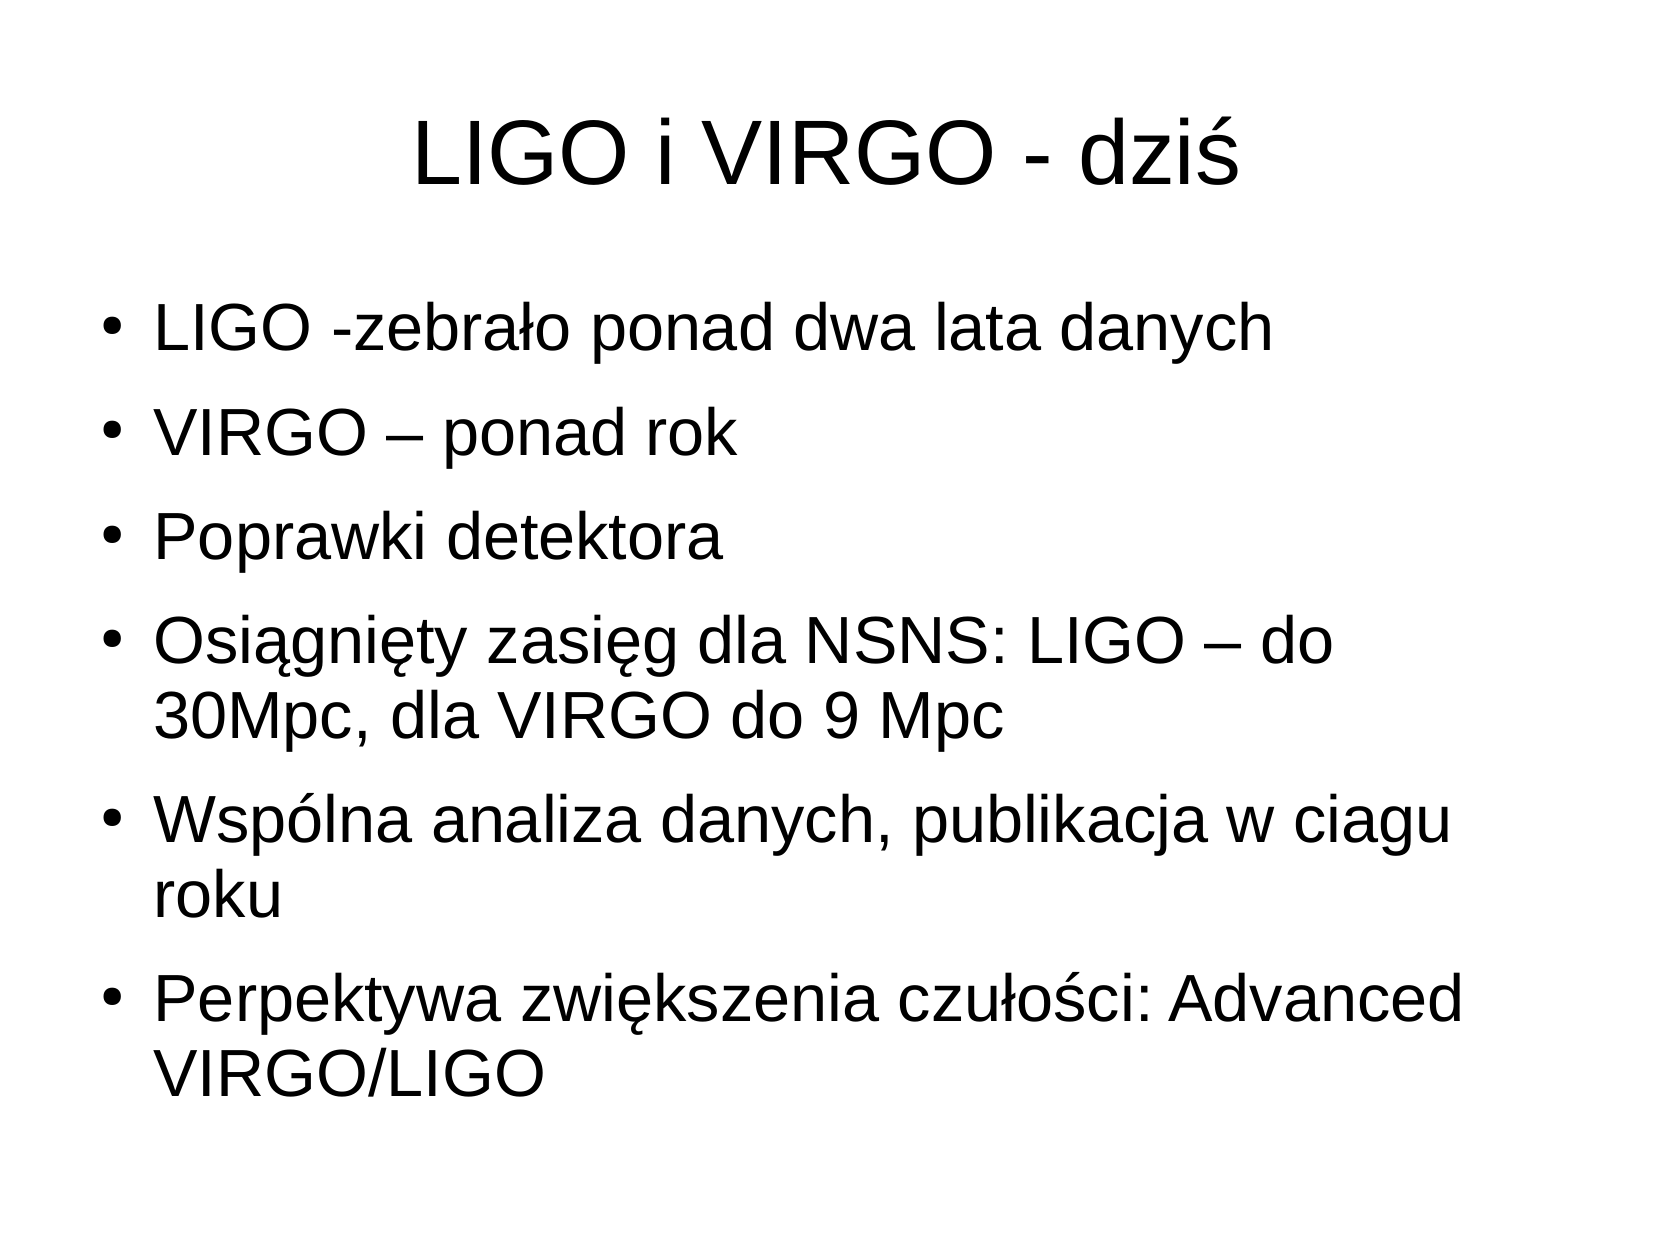

# LIGO i VIRGO - dziś
LIGO -zebrało ponad dwa lata danych
VIRGO – ponad rok
Poprawki detektora
Osiągnięty zasięg dla NSNS: LIGO – do 30Mpc, dla VIRGO do 9 Mpc
Wspólna analiza danych, publikacja w ciagu roku
Perpektywa zwiększenia czułości: Advanced VIRGO/LIGO